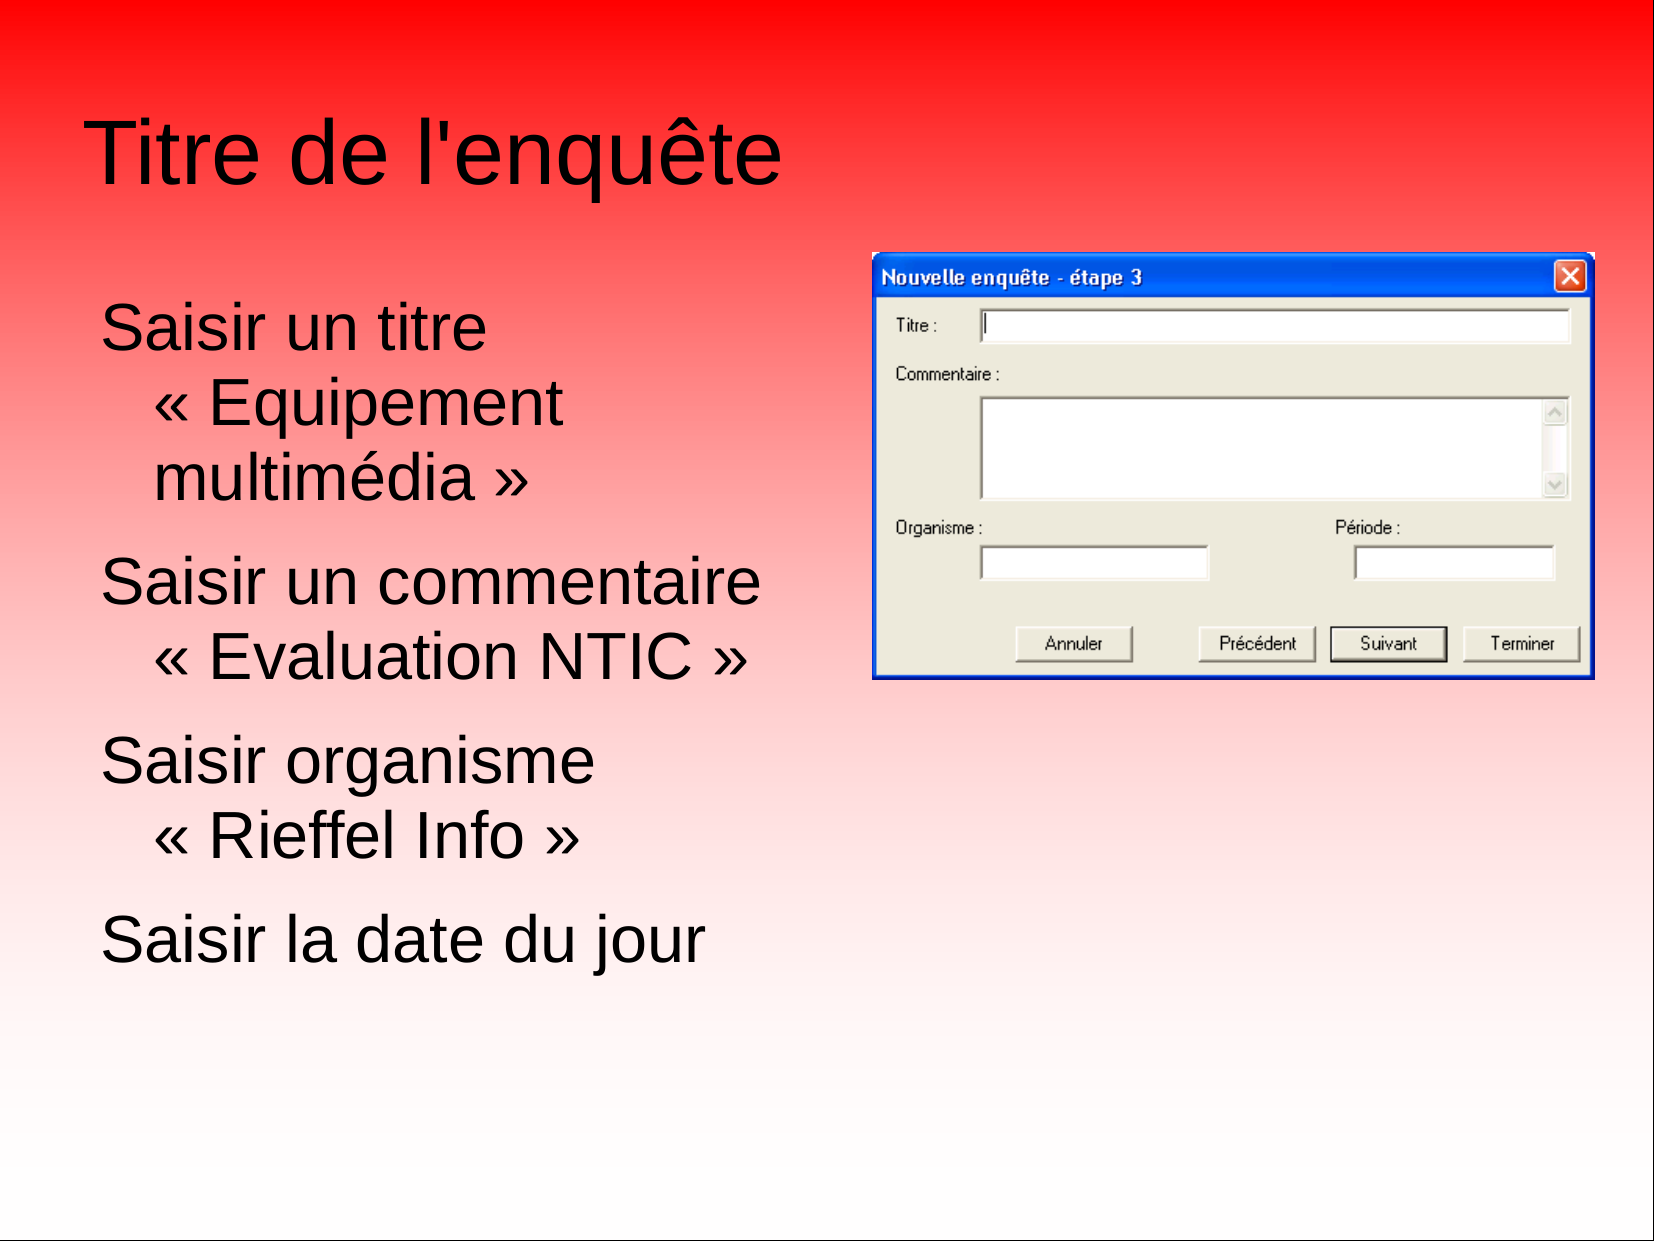

# Titre de l'enquête
Saisir un titre
« Equipement multimédia »
Saisir un commentaire
« Evaluation NTIC »
Saisir organisme
« Rieffel Info »
Saisir la date du jour